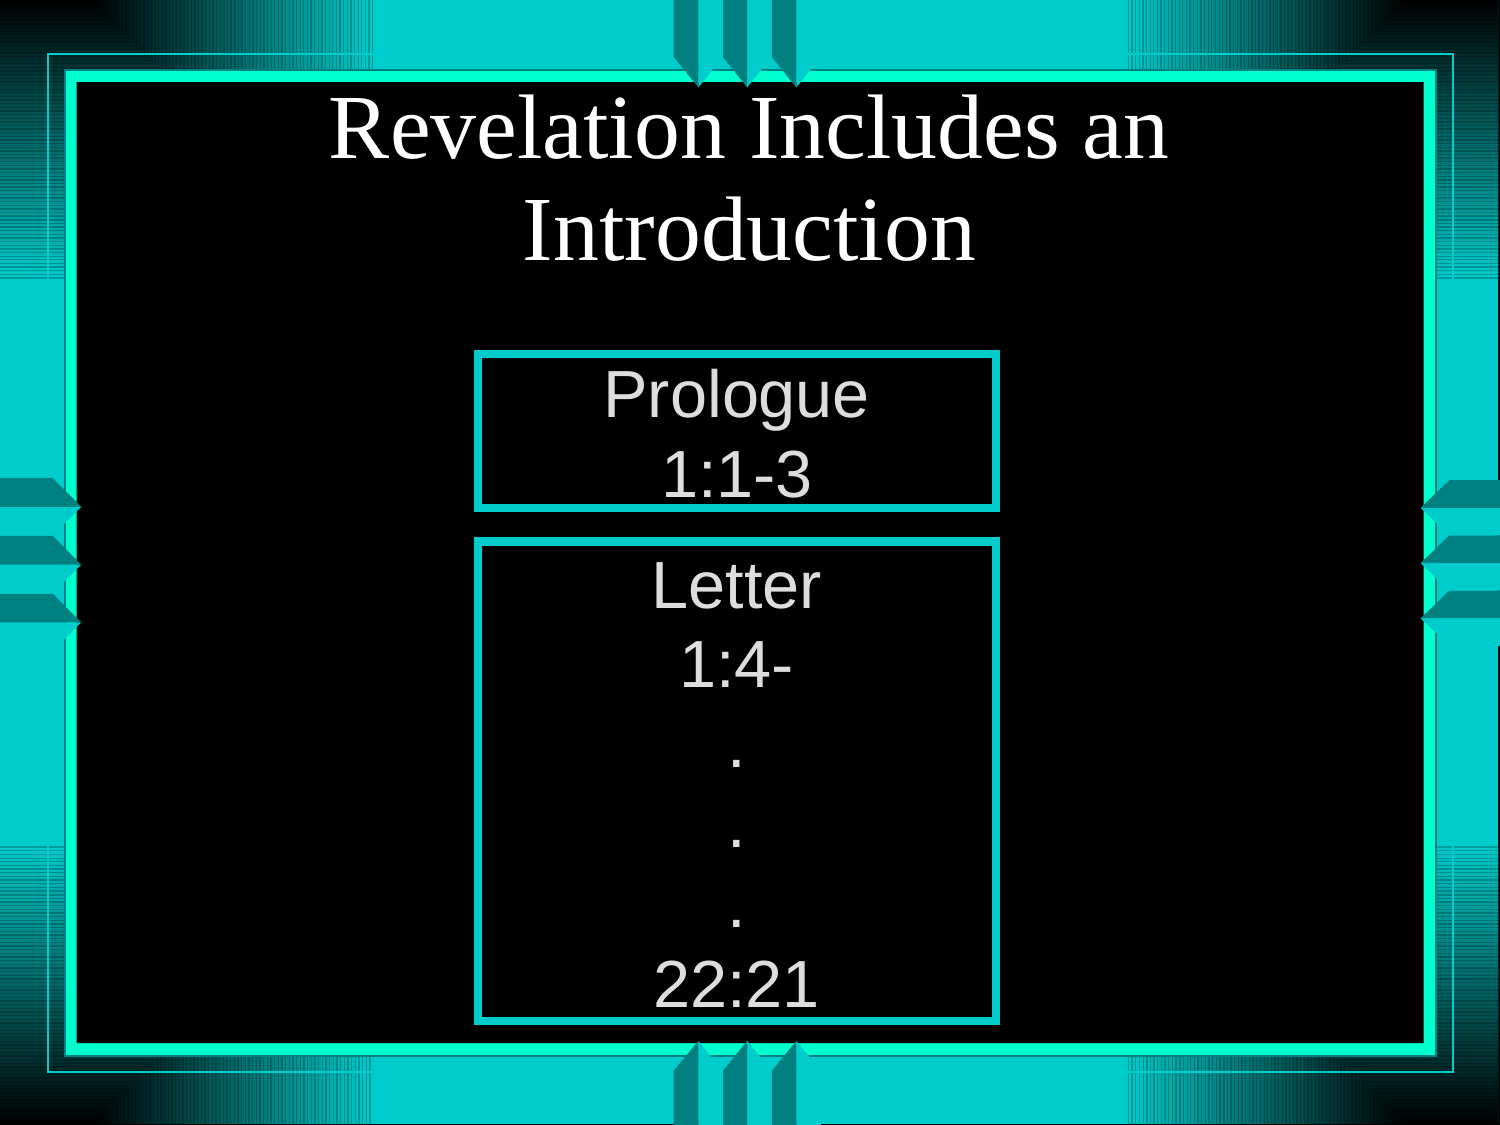

# Revelation Includes an Introduction
Prologue
1:1-3
Letter
1:4-
.
.
.
22:21